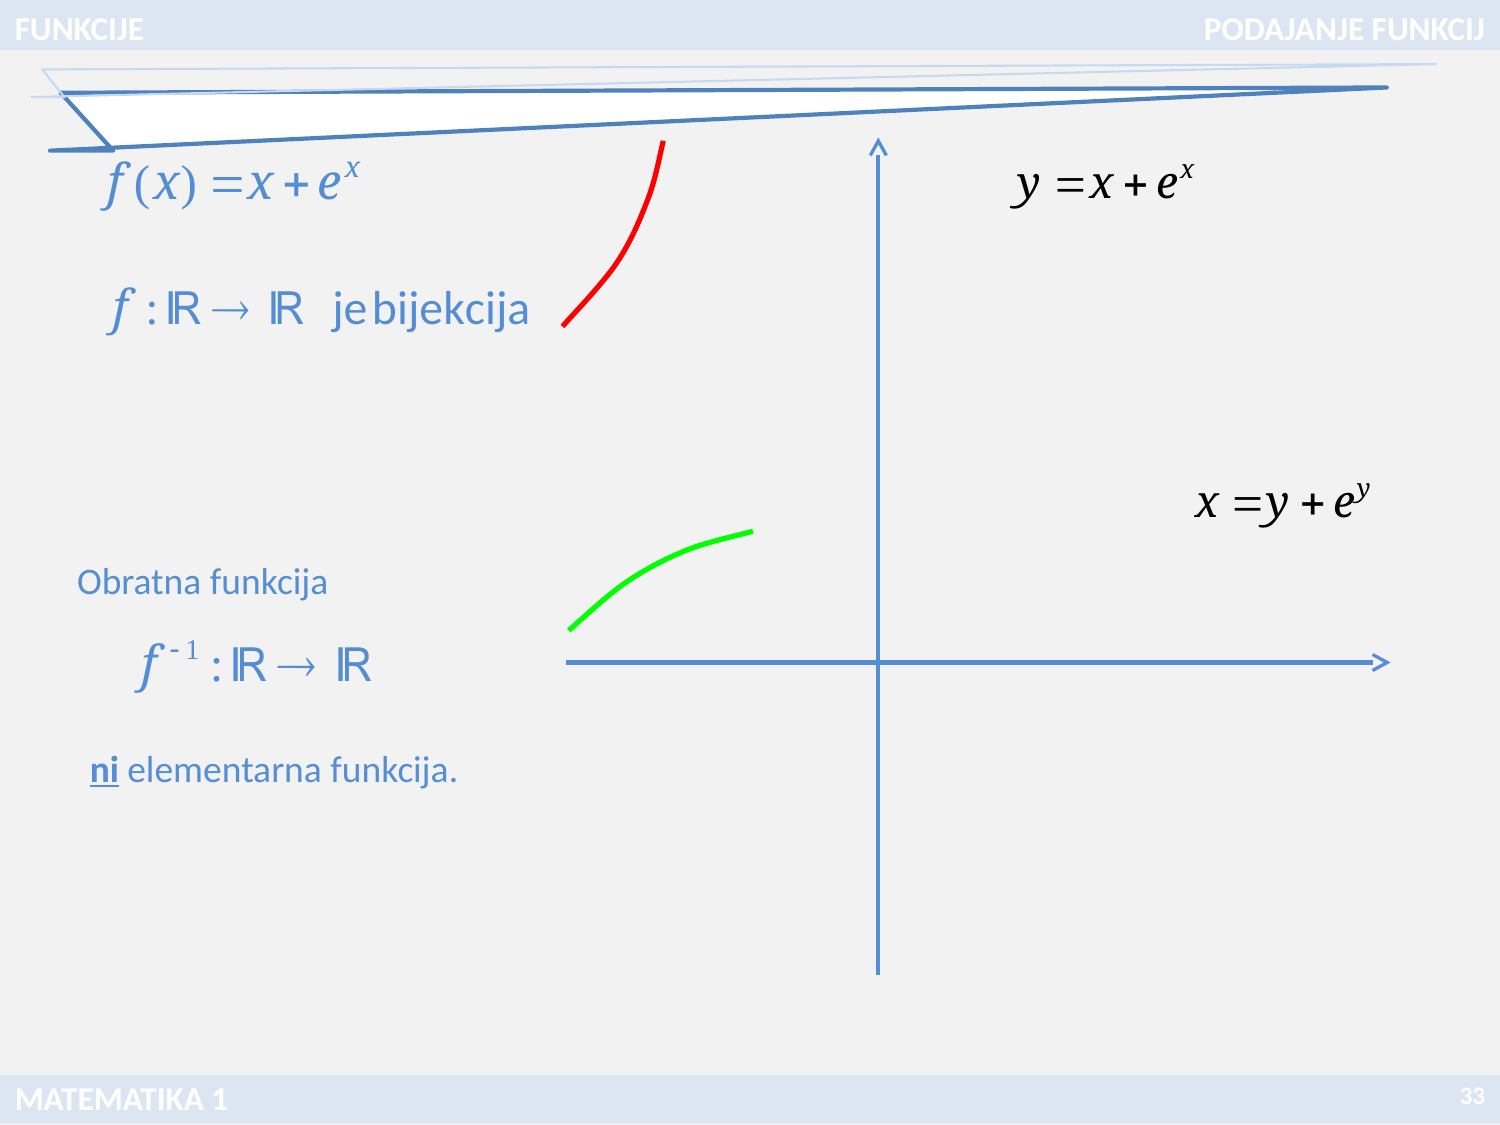

FUNKCIJE
PODAJANJE FUNKCIJ
Obratna funkcija
ni elementarna funkcija.
MATEMATIKA 1